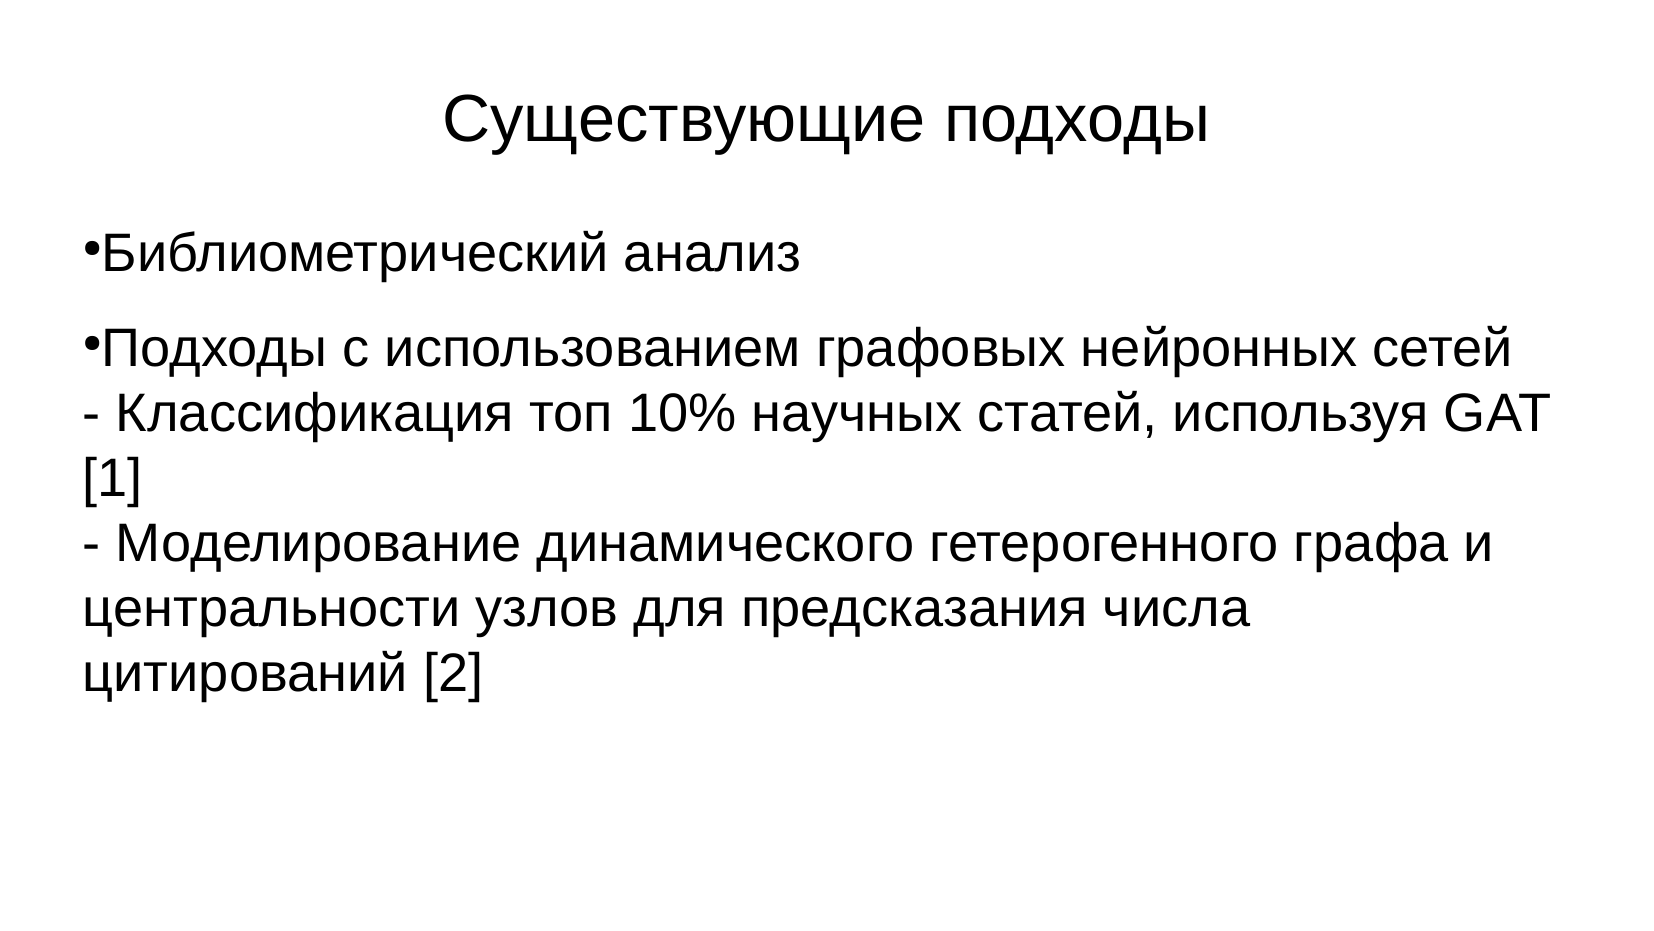

# Существующие подходы
Библиометрический анализ
Подходы с использованием графовых нейронных сетей
- Классификация топ 10% научных статей, используя GAT [1]
- Моделирование динамического гетерогенного графа и центральности узлов для предсказания числа цитирований [2]